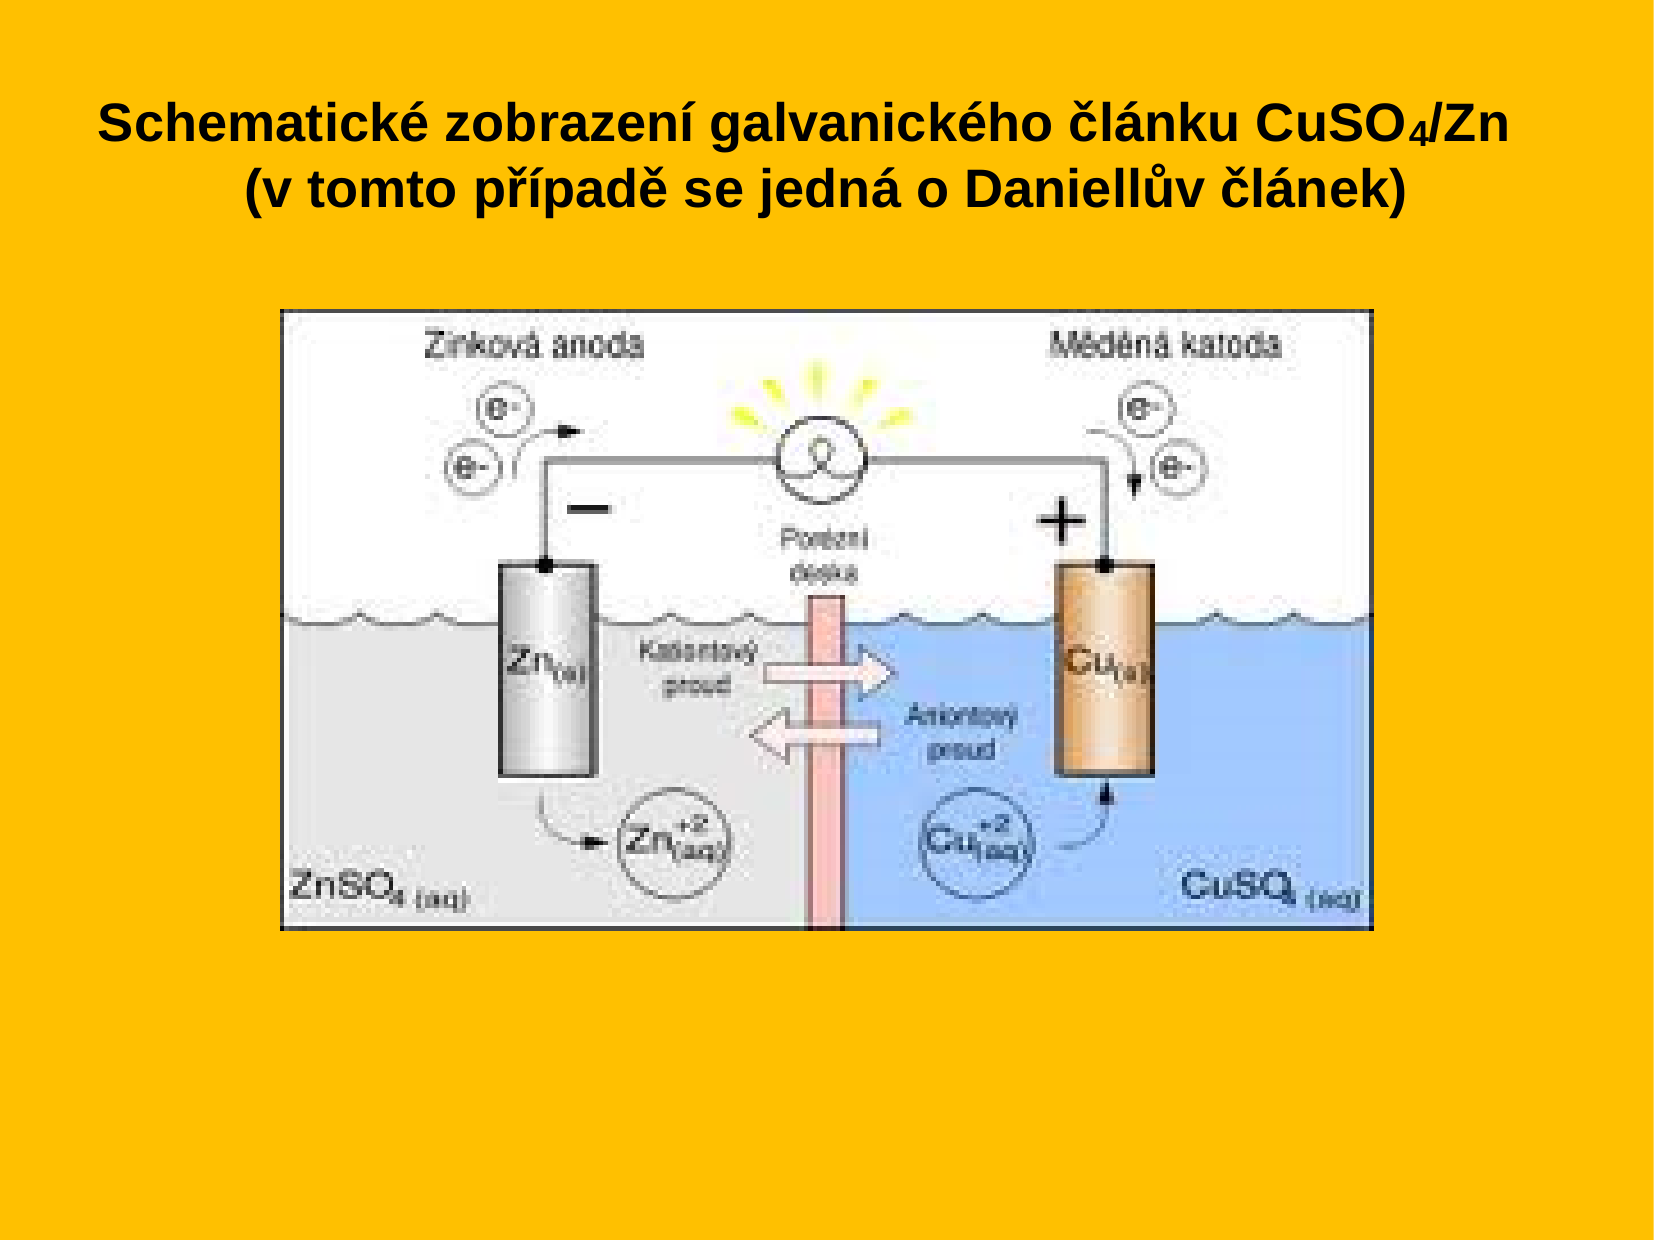

# Schematické zobrazení galvanického článku CuSO4/Zn (v tomto případě se jedná o Daniellův článek)